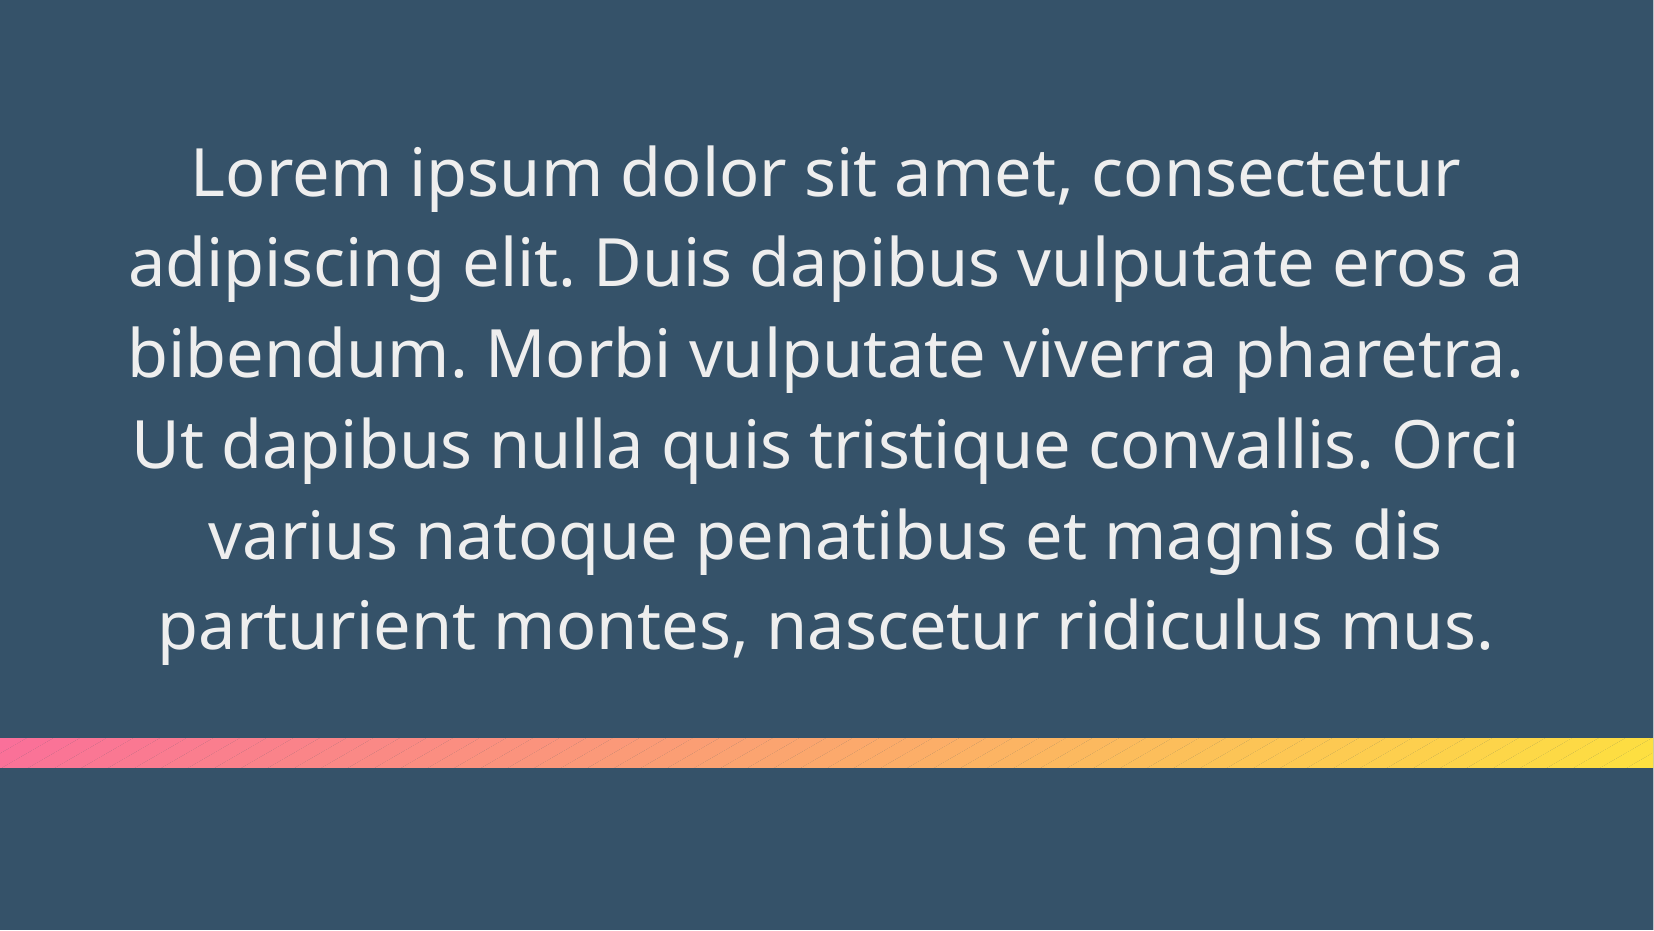

# Lorem ipsum dolor sit amet, consectetur adipiscing elit. Duis dapibus vulputate eros a bibendum. Morbi vulputate viverra pharetra. Ut dapibus nulla quis tristique convallis. Orci varius natoque penatibus et magnis dis parturient montes, nascetur ridiculus mus.